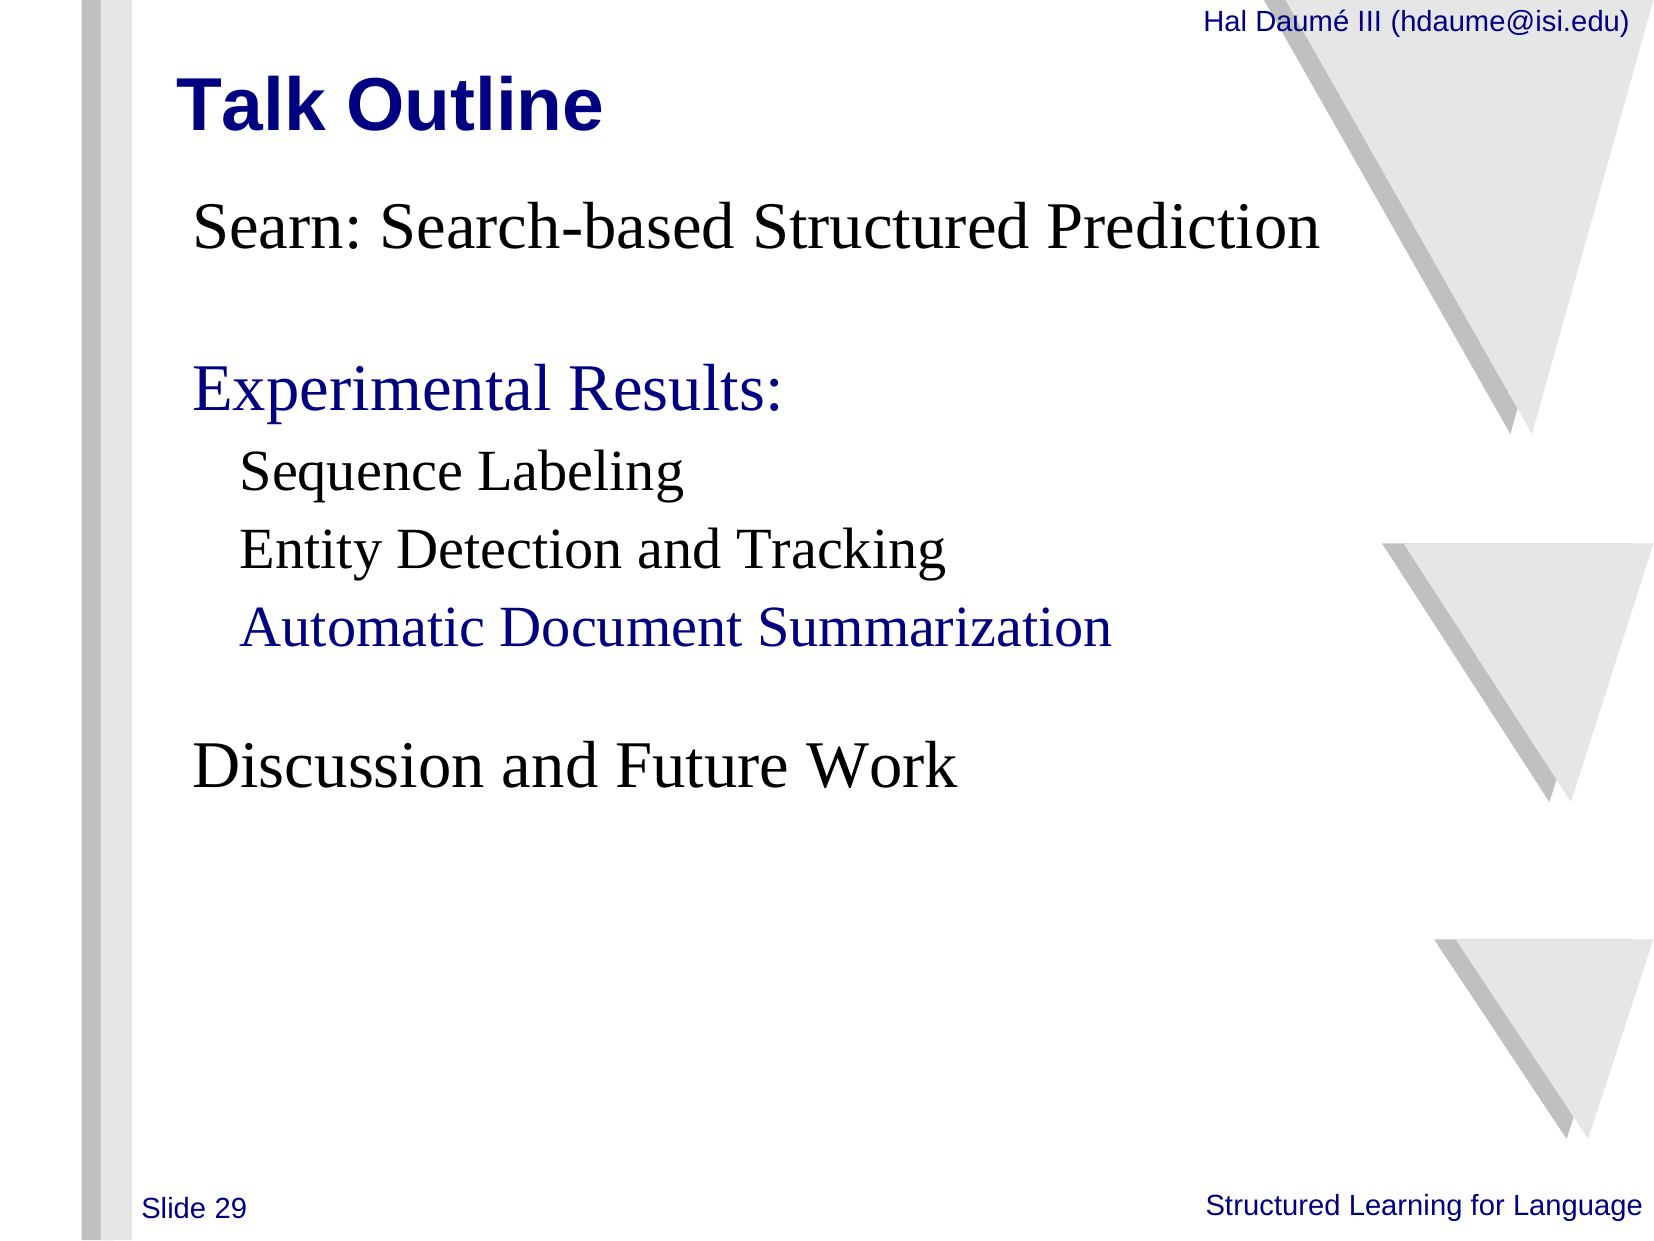

# Talk Outline
Searn: Search-based Structured Prediction
Experimental Results:
Sequence Labeling
Entity Detection and Tracking
Automatic Document Summarization
Discussion and Future Work